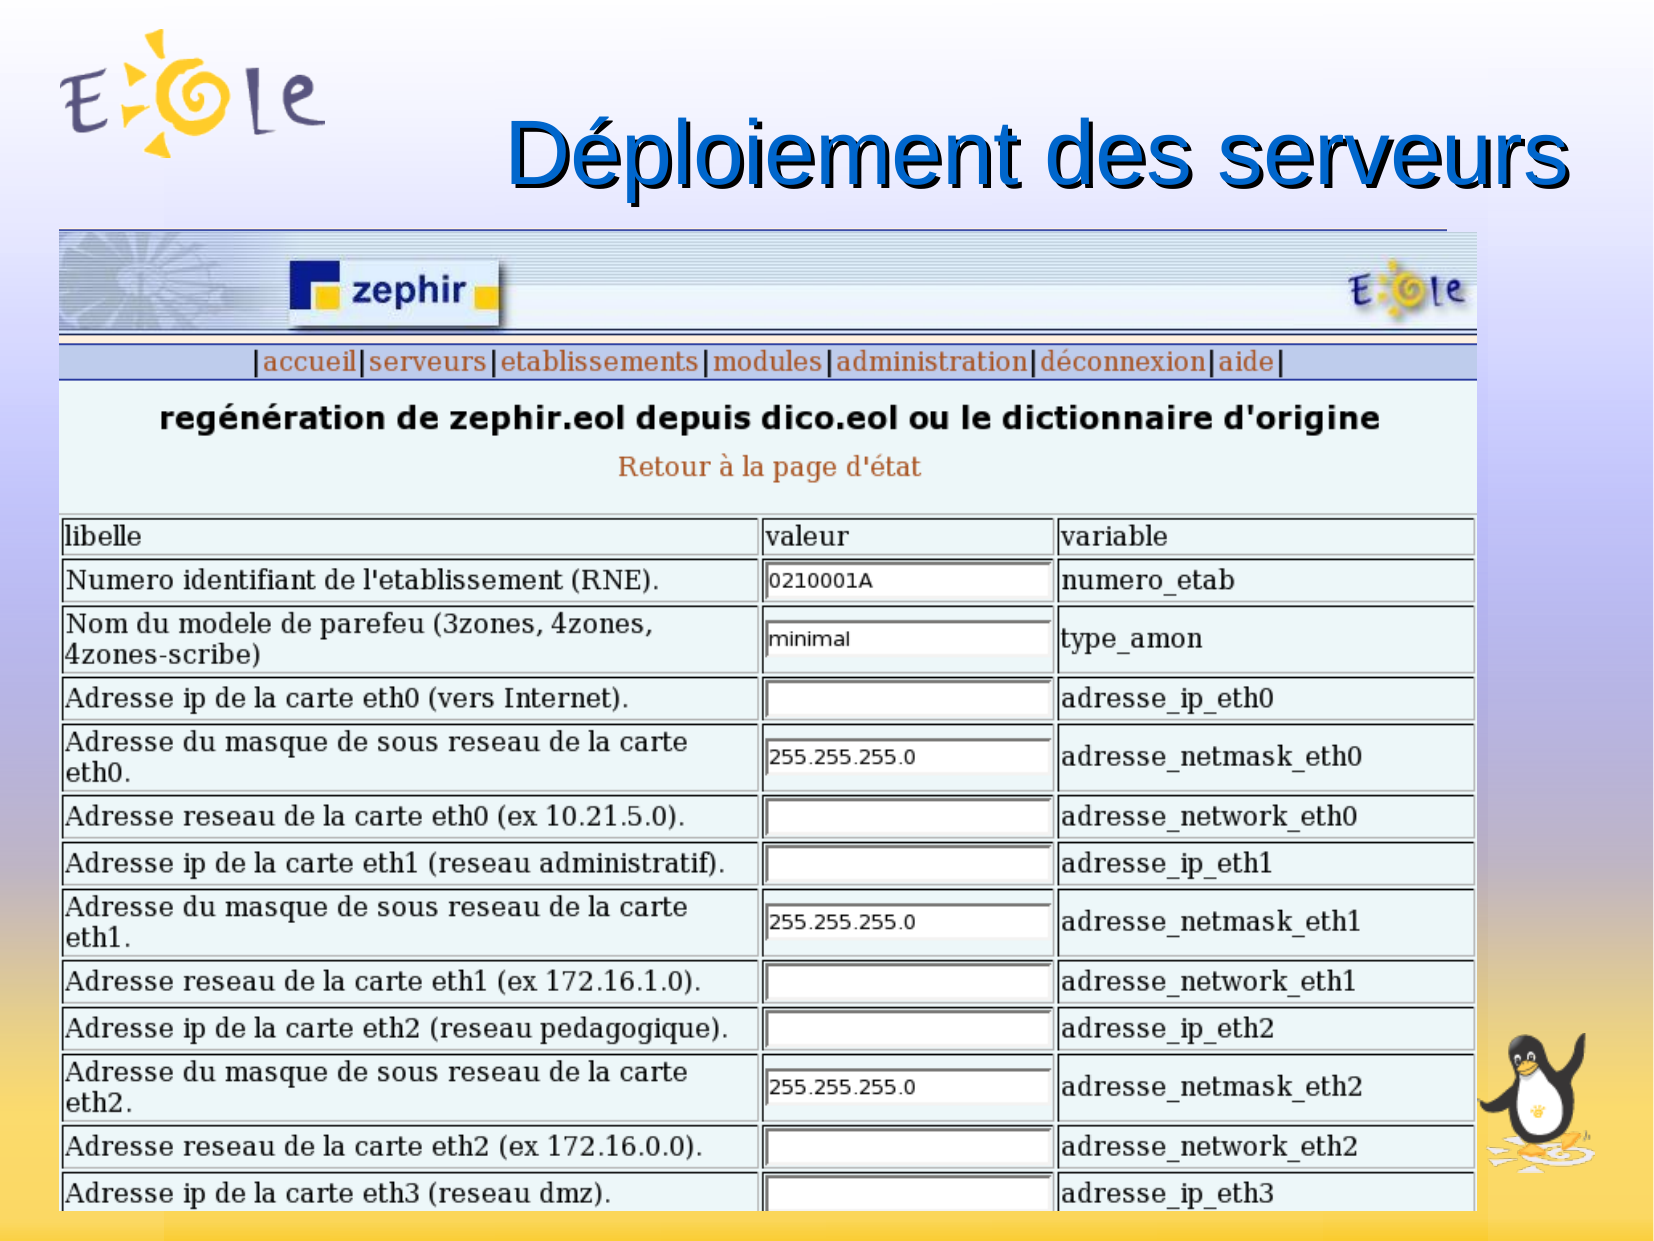

# Déploiement des serveurs
Configuration et installation des serveurs
Préparation de l'installation sur Zephir
	-création d'un nouveau serveur dans l'application
	-saisie de la configuration via formulaire web ou envoi d'un fichier
	-enregistrement du serveur et récupération de la configuration
Prise en compte de serveurs existants
	-création d'un nouveau serveur dans l'application (facultatif)
	-installation d'un client zephir si nécessaire (maj automatique)
	-enregistrement du serveur et sauvegarde de la configuration
	 (avec création du serveur si ce n'est pas fait en première phase)